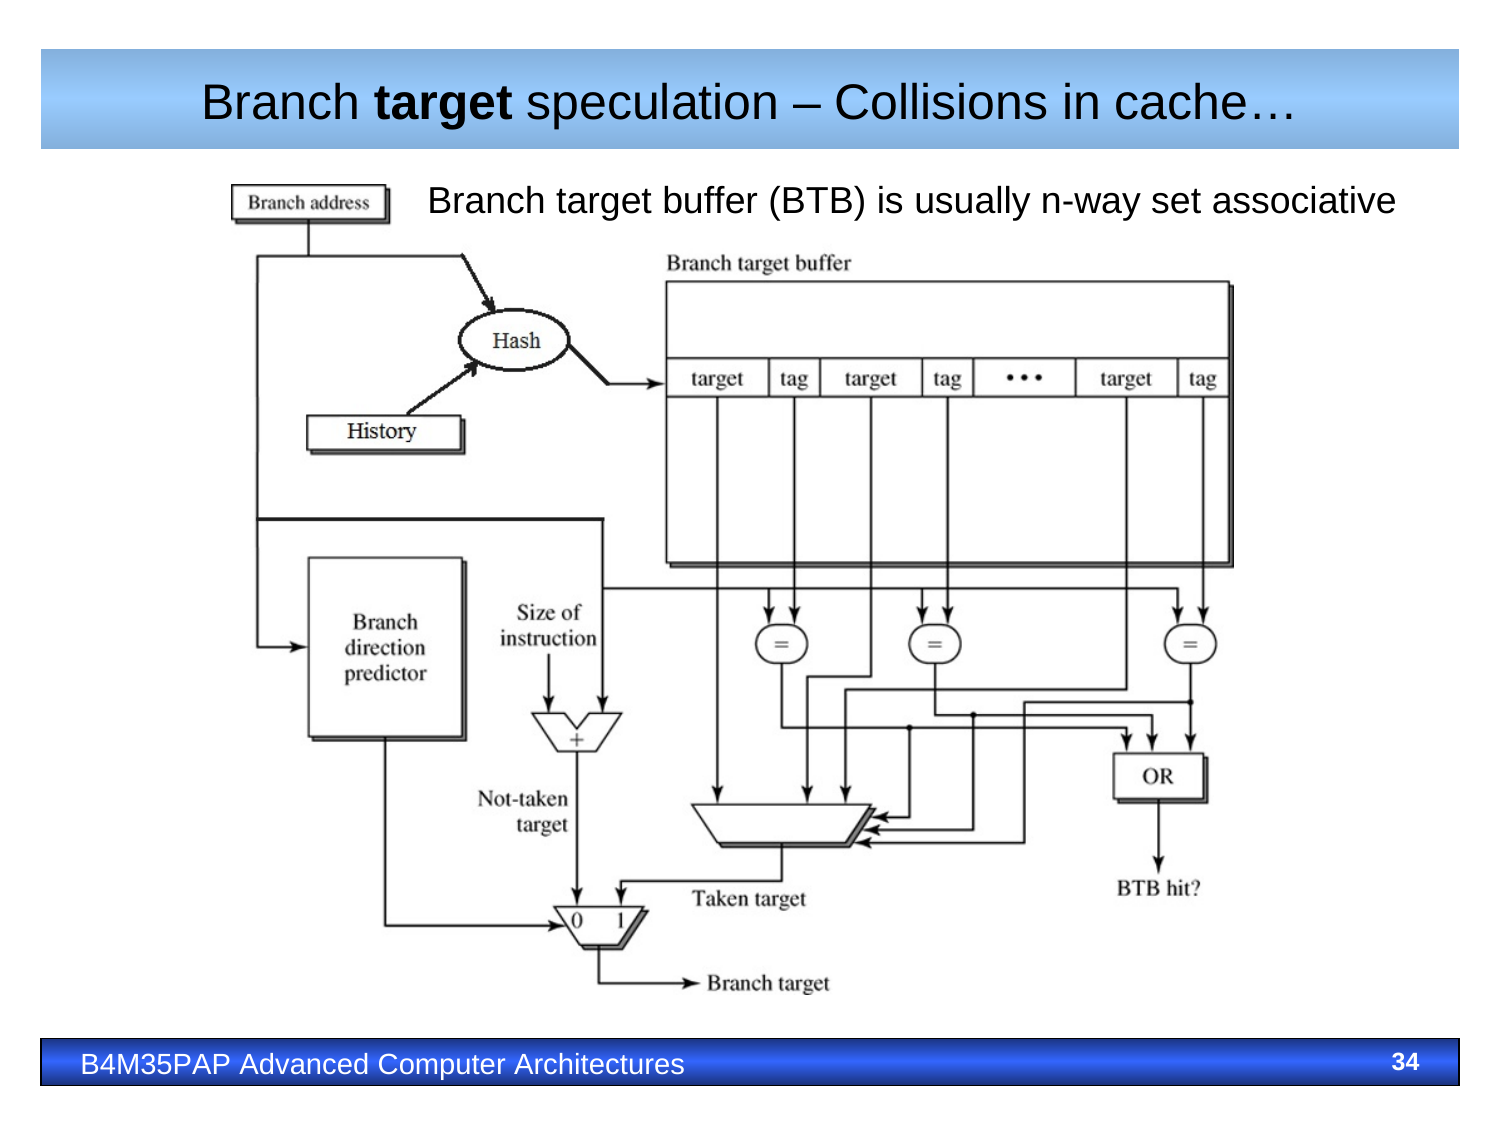

# Branch target speculation – Collisions in cache…
Branch target buffer (BTB) is usually n-way set associative